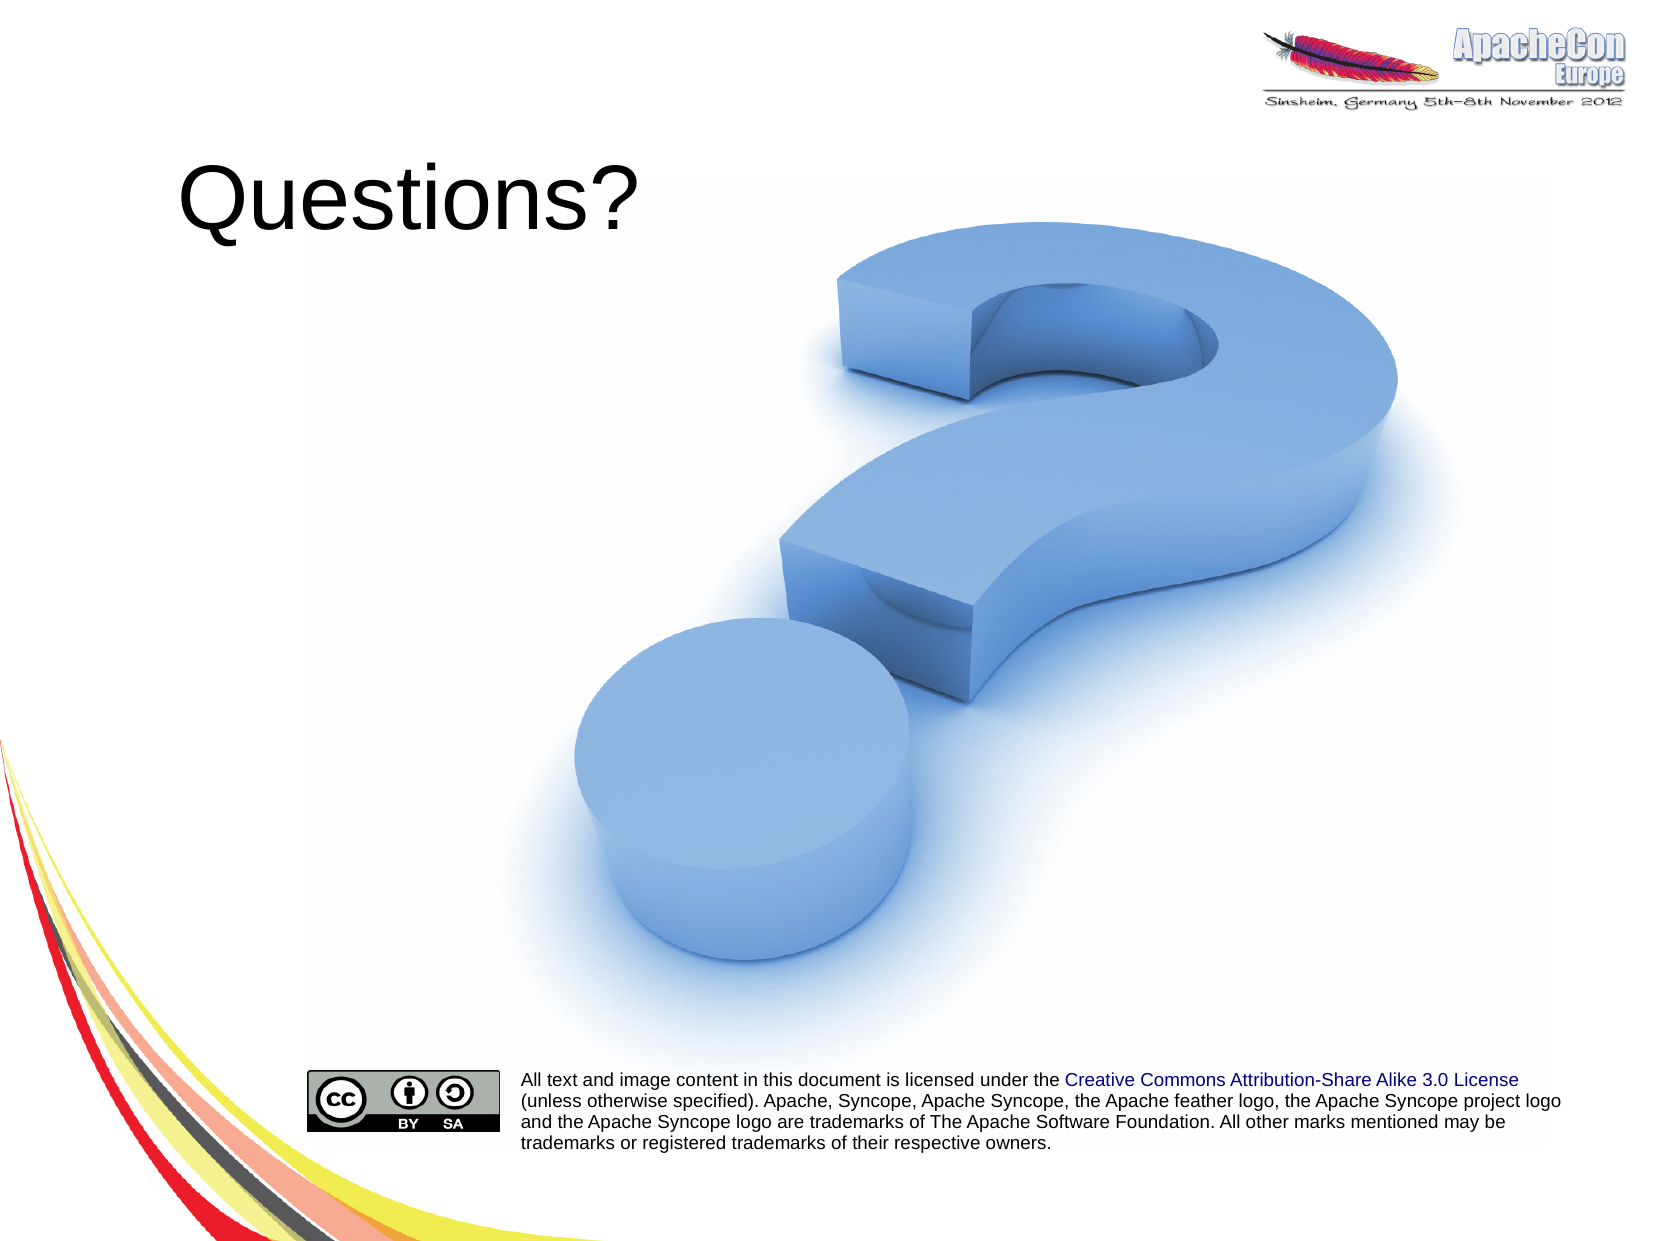

# Questions?
All text and image content in this document is licensed under the Creative Commons Attribution-Share Alike 3.0 License (unless otherwise specified). Apache, Syncope, Apache Syncope, the Apache feather logo, the Apache Syncope project logo and the Apache Syncope logo are trademarks of The Apache Software Foundation. All other marks mentioned may be trademarks or registered trademarks of their respective owners.